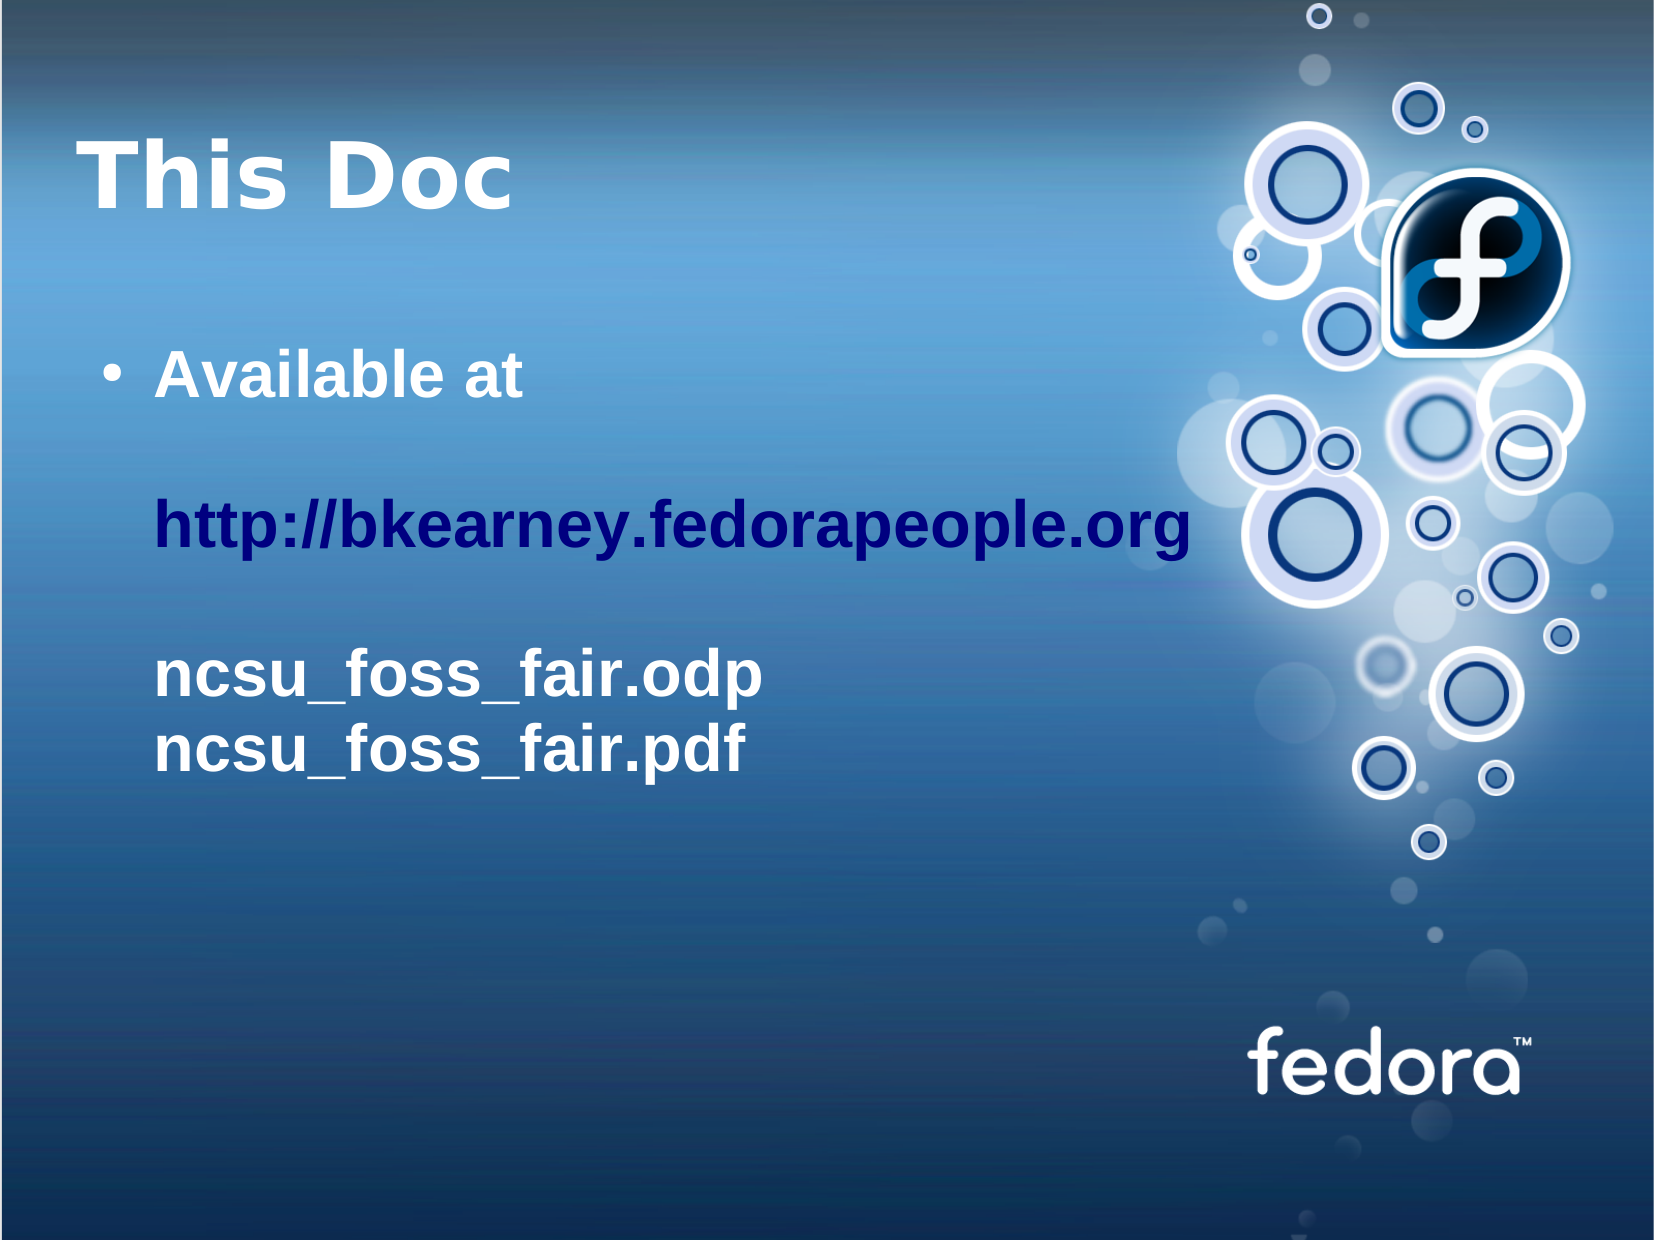

# This Doc
Available at
http://bkearney.fedorapeople.org
ncsu_foss_fair.odp
ncsu_foss_fair.pdf